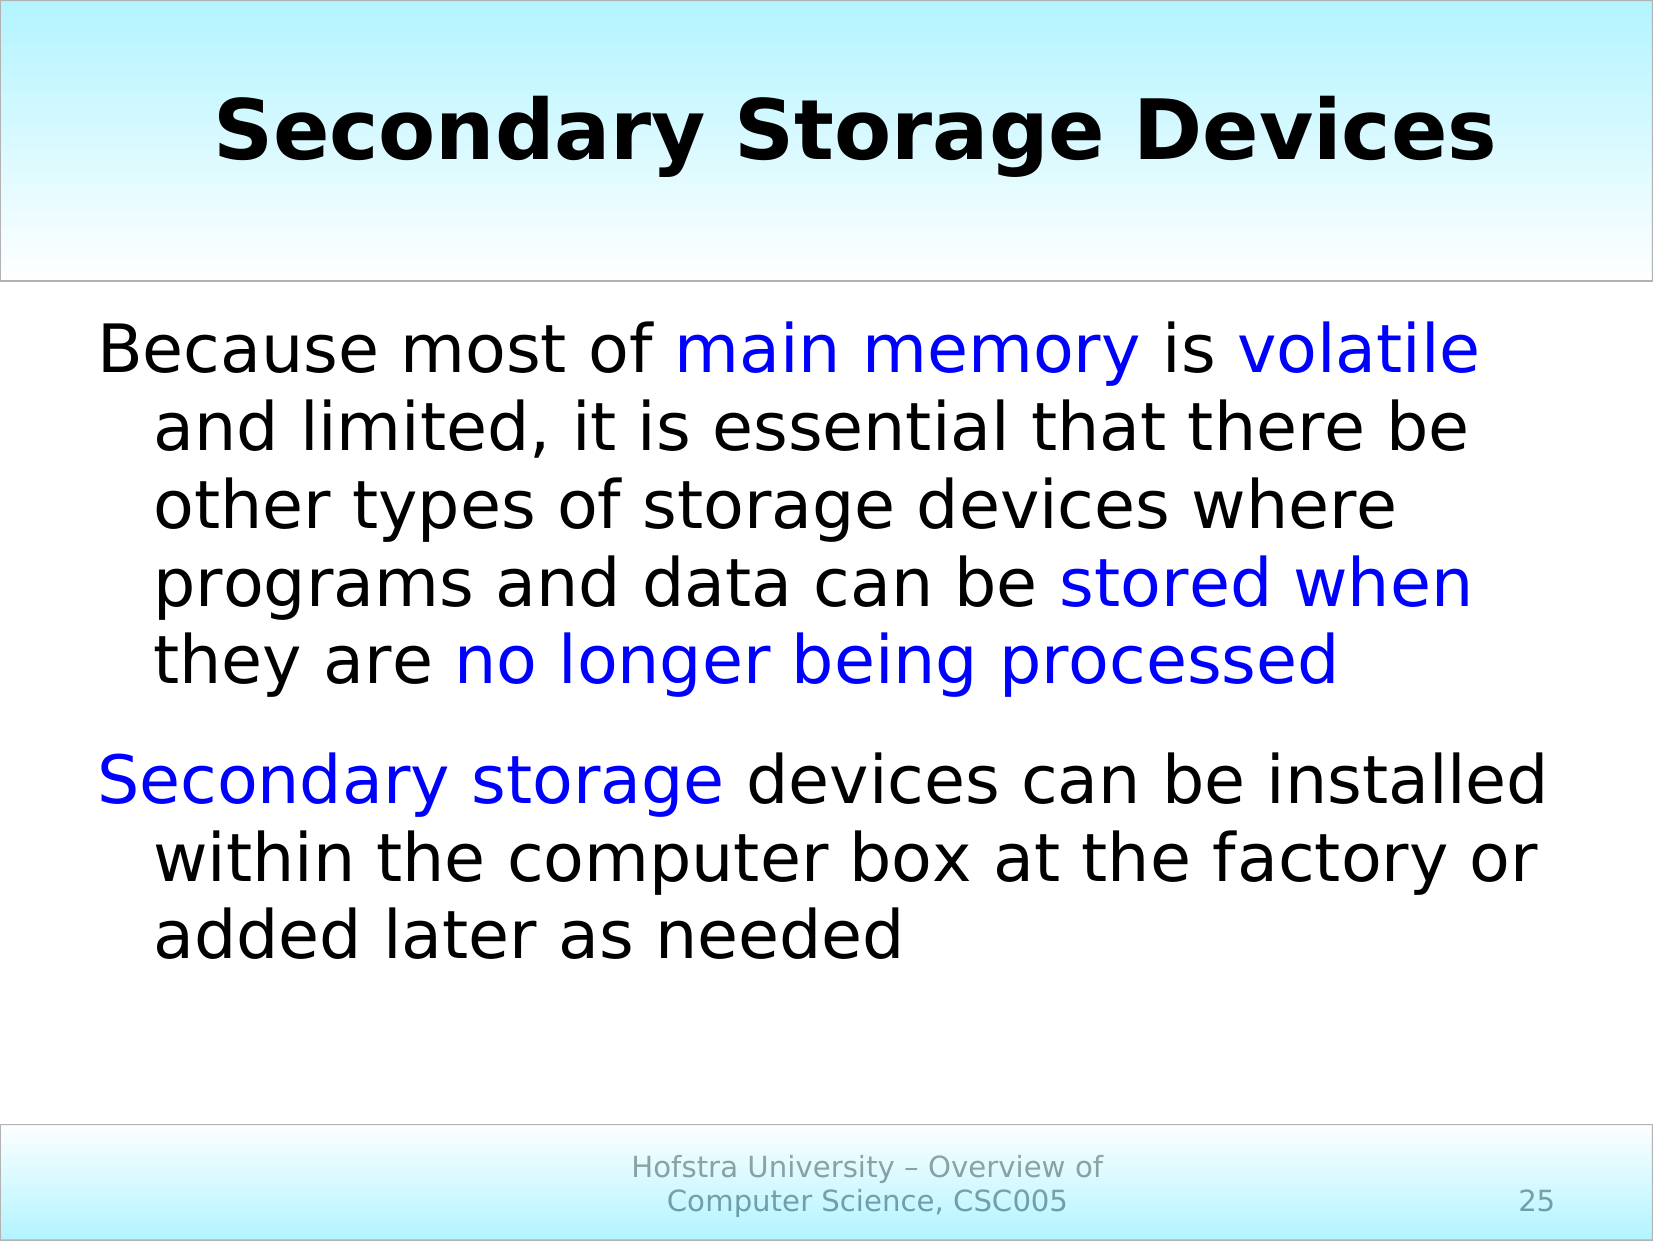

# Secondary Storage Devices
Because most of main memory is volatile and limited, it is essential that there be other types of storage devices where programs and data can be stored when they are no longer being processed
Secondary storage devices can be installed within the computer box at the factory or added later as needed
25